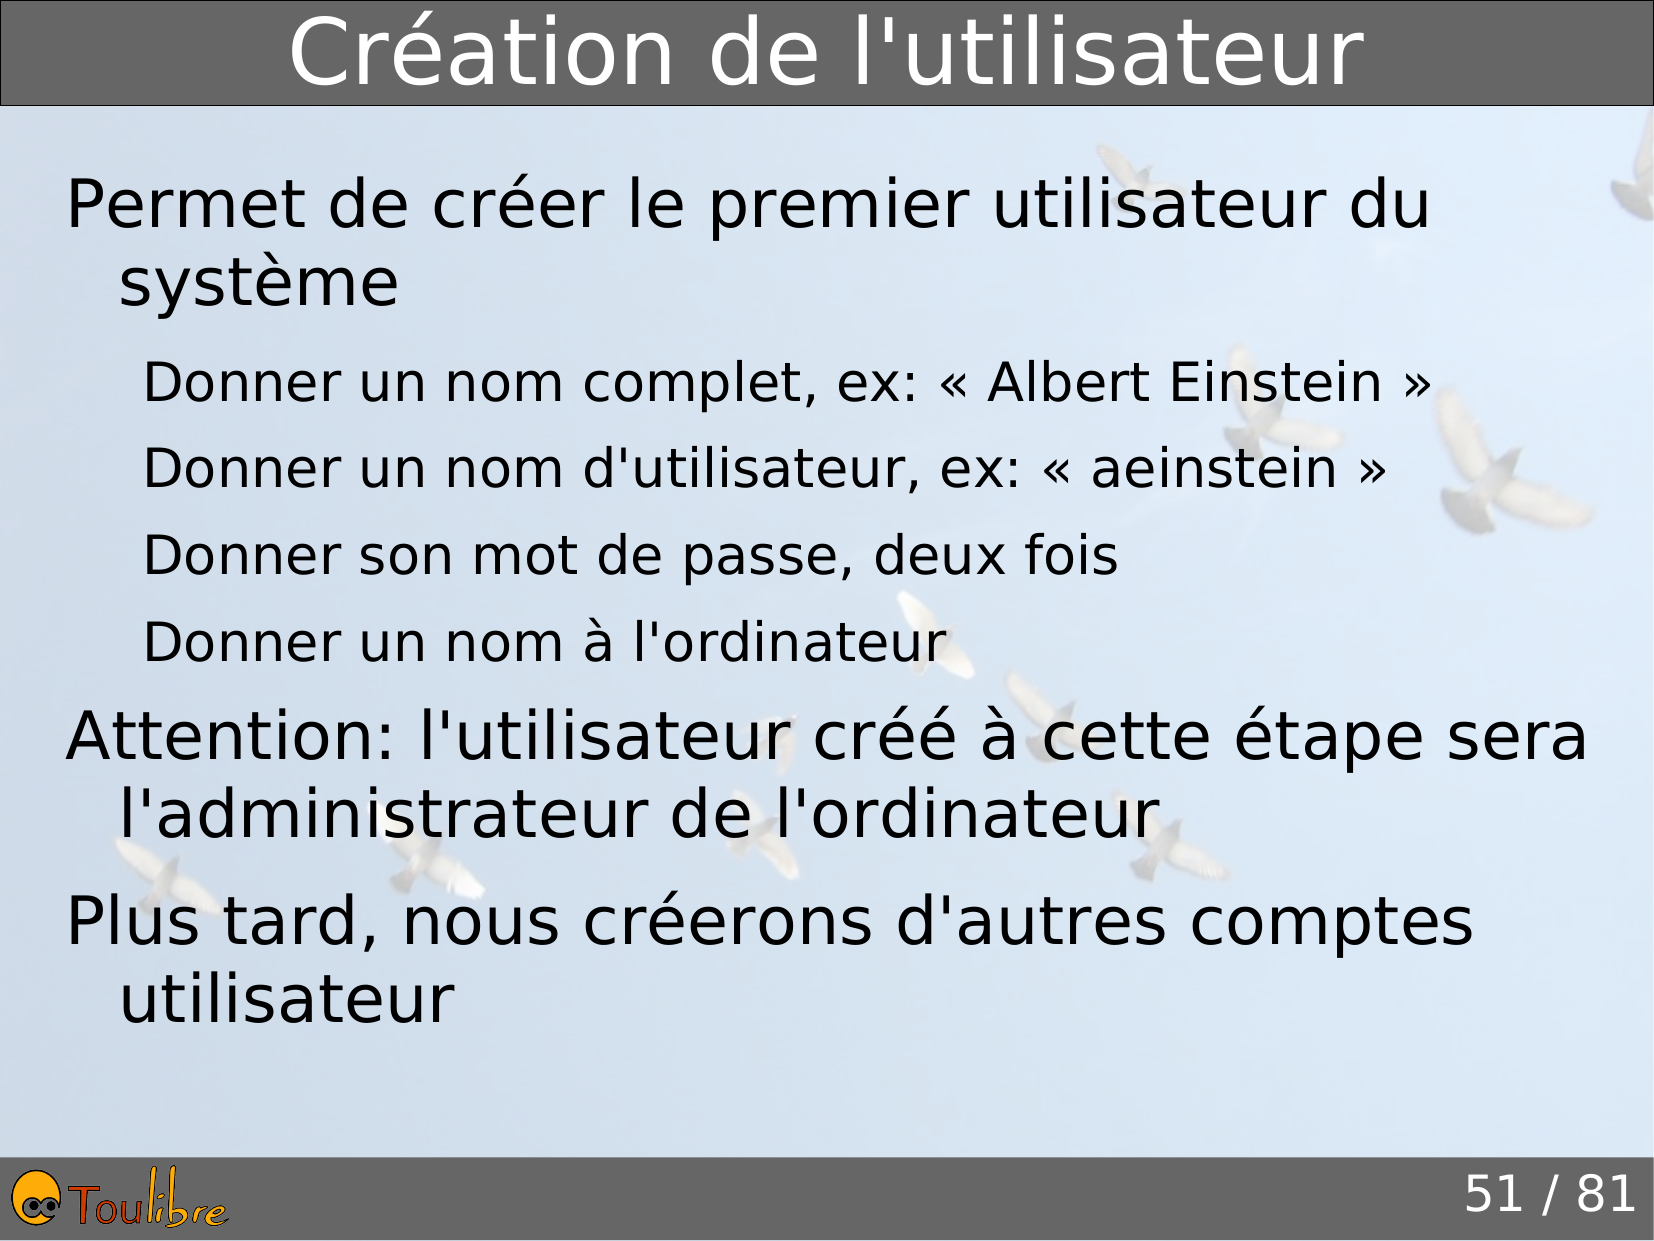

# Création de l'utilisateur
Permet de créer le premier utilisateur du système
Donner un nom complet, ex: « Albert Einstein »
Donner un nom d'utilisateur, ex: « aeinstein »
Donner son mot de passe, deux fois
Donner un nom à l'ordinateur
Attention: l'utilisateur créé à cette étape sera l'administrateur de l'ordinateur
Plus tard, nous créerons d'autres comptes utilisateur